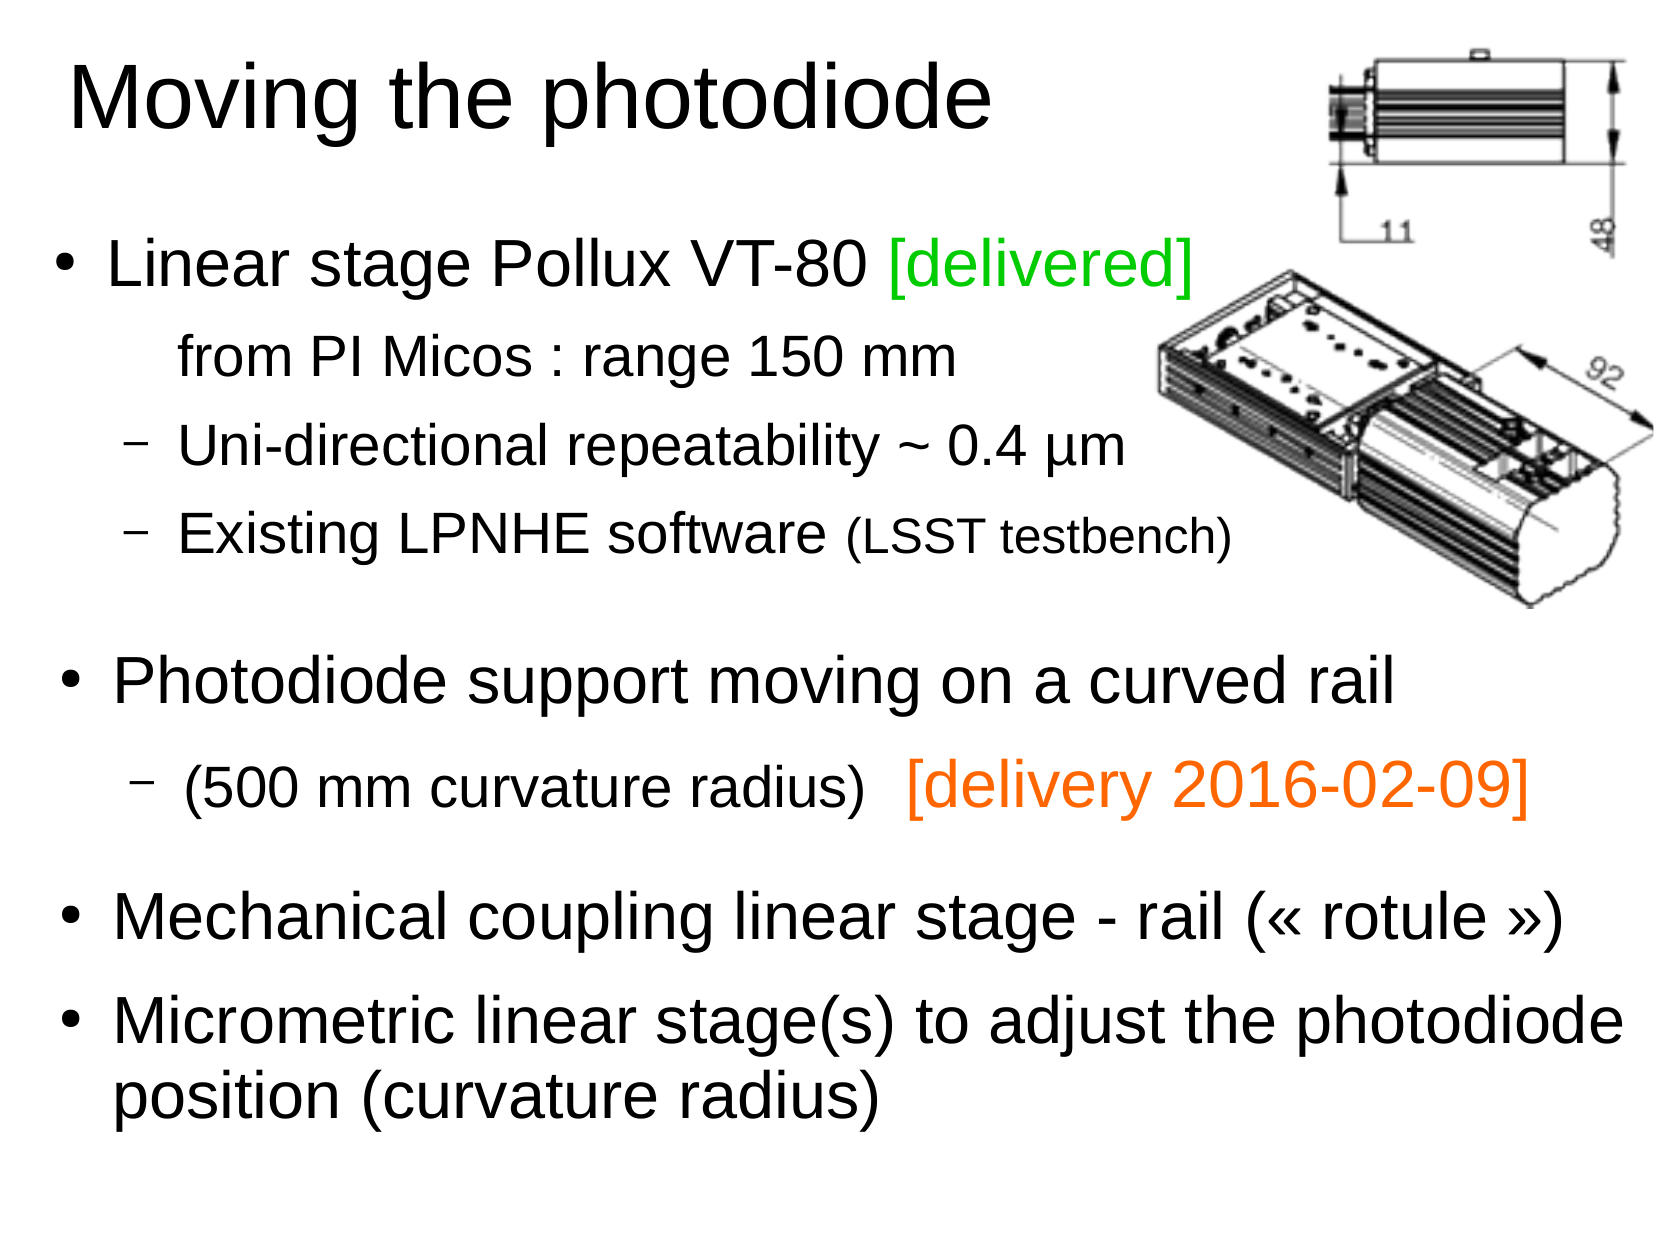

# Moving the photodiode
Linear stage Pollux VT-80 [delivered]
from PI Micos : range 150 mm
Uni-directional repeatability ~ 0.4 µm
Existing LPNHE software (LSST testbench)
Photodiode support moving on a curved rail
(500 mm curvature radius) [delivery 2016-02-09]
Mechanical coupling linear stage - rail (« rotule »)
Micrometric linear stage(s) to adjust the photodiode position (curvature radius)